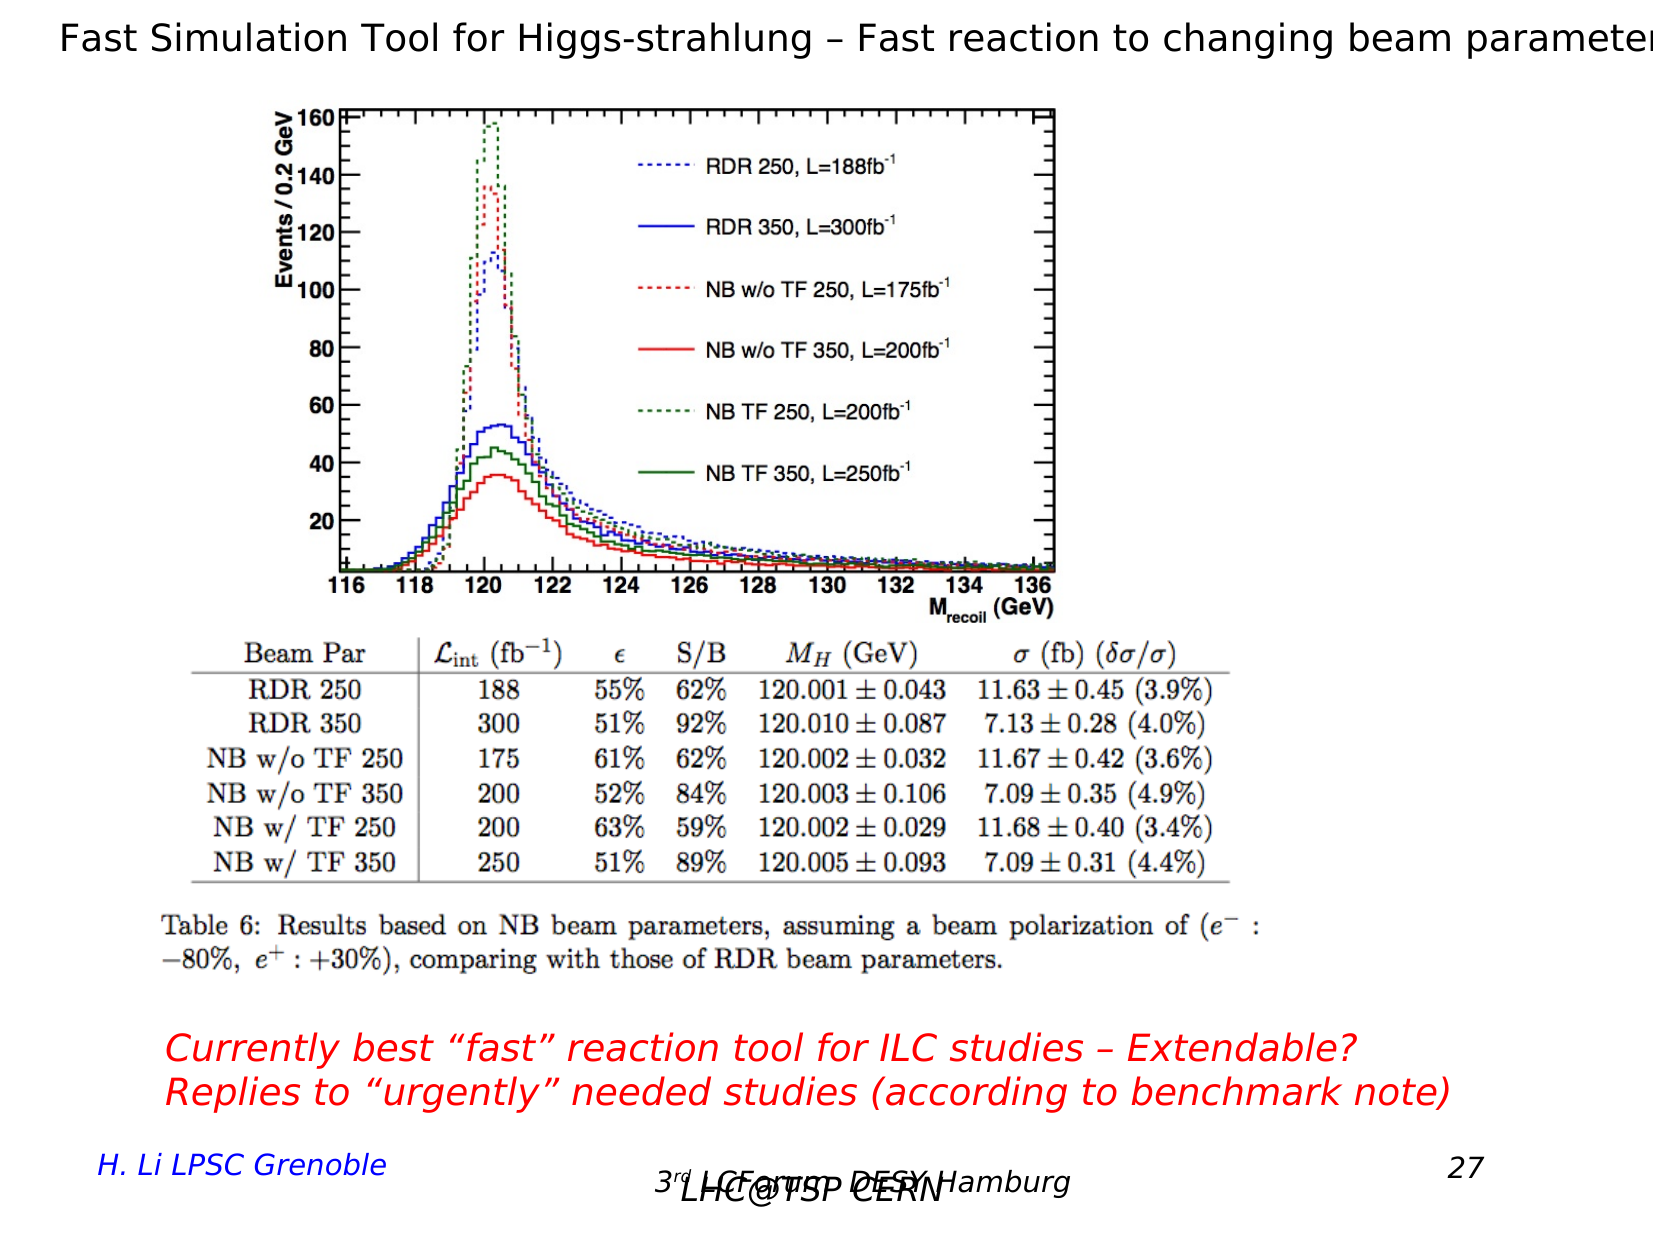

Fast Simulation Tool for Higgs-strahlung – Fast reaction to changing beam parameters
Currently best “fast” reaction tool for ILC studies – Extendable?
Replies to “urgently” needed studies (according to benchmark note)
LHC@TSP CERN
3rd LCForum DESY Hamburg
H. Li LPSC Grenoble